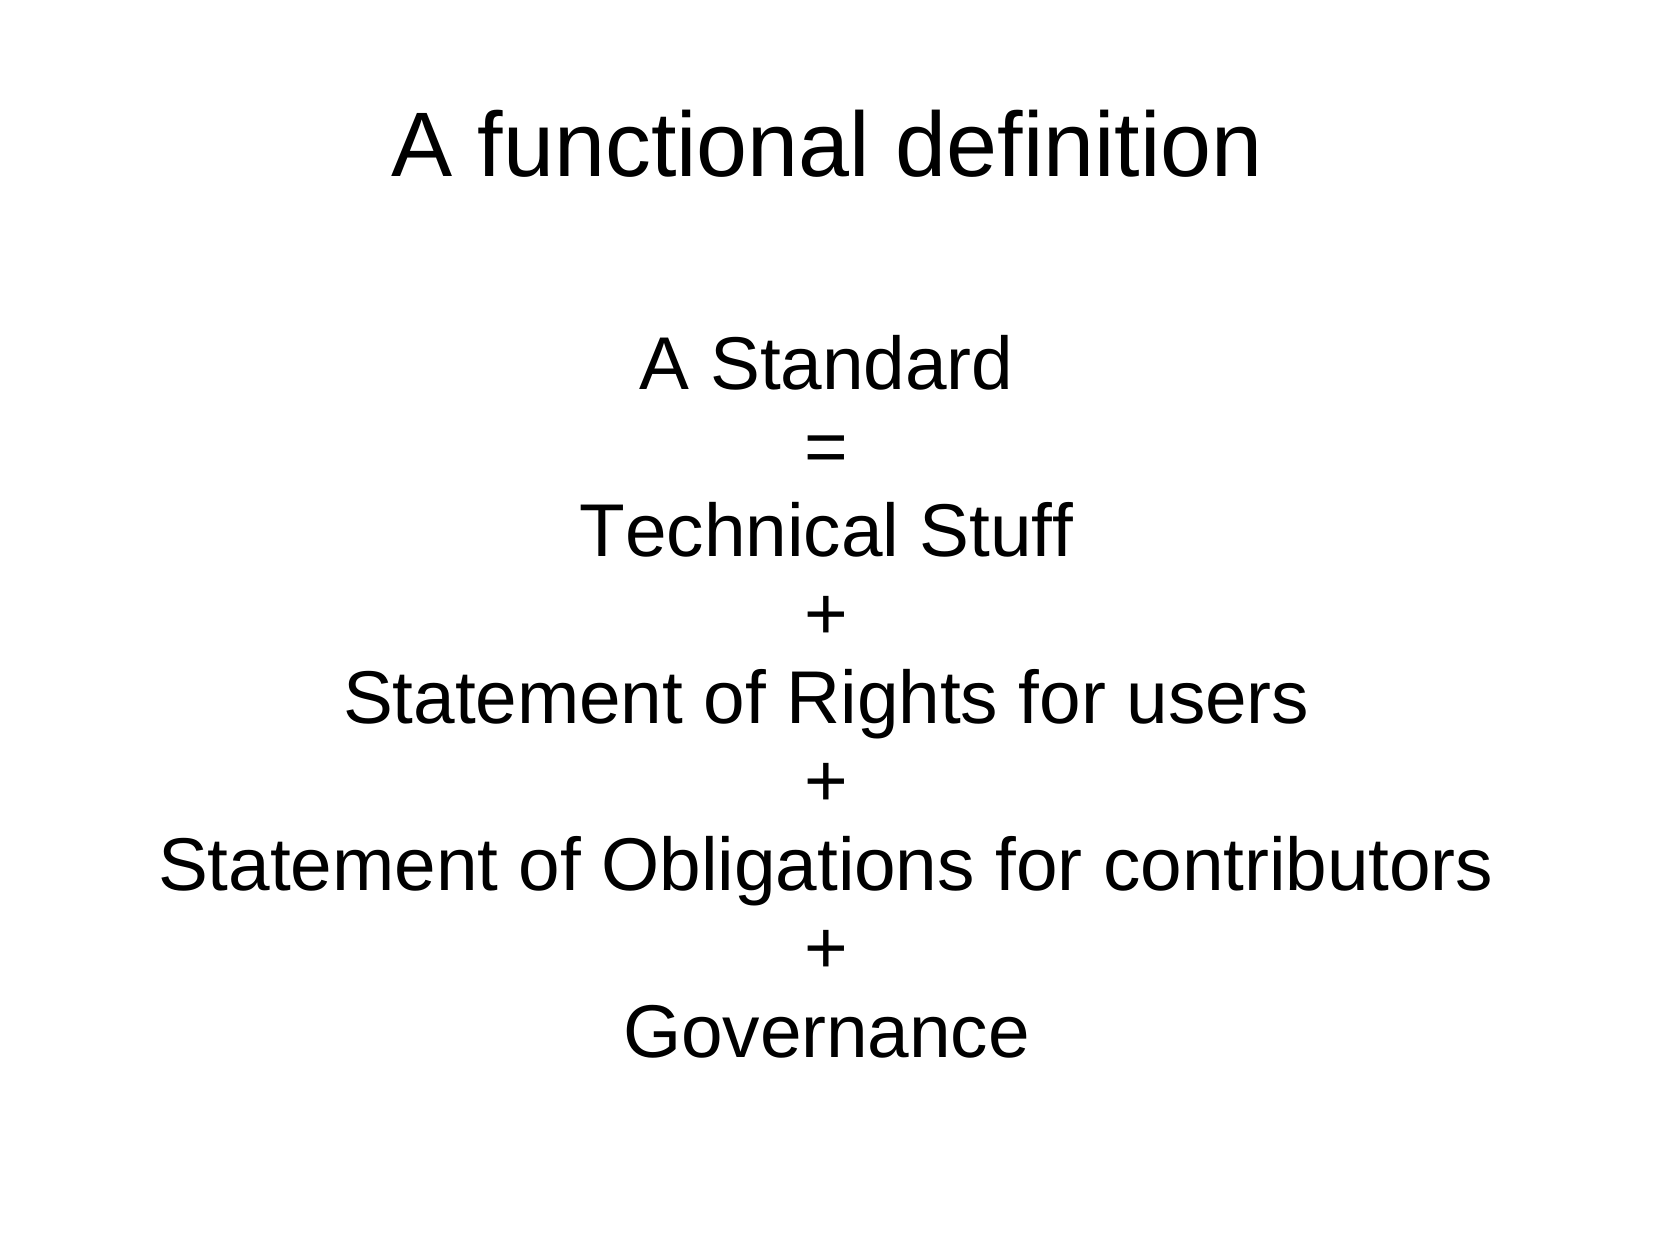

# A functional definition
A Standard
=
Technical Stuff
+
Statement of Rights for users
+
Statement of Obligations for contributors
+
Governance